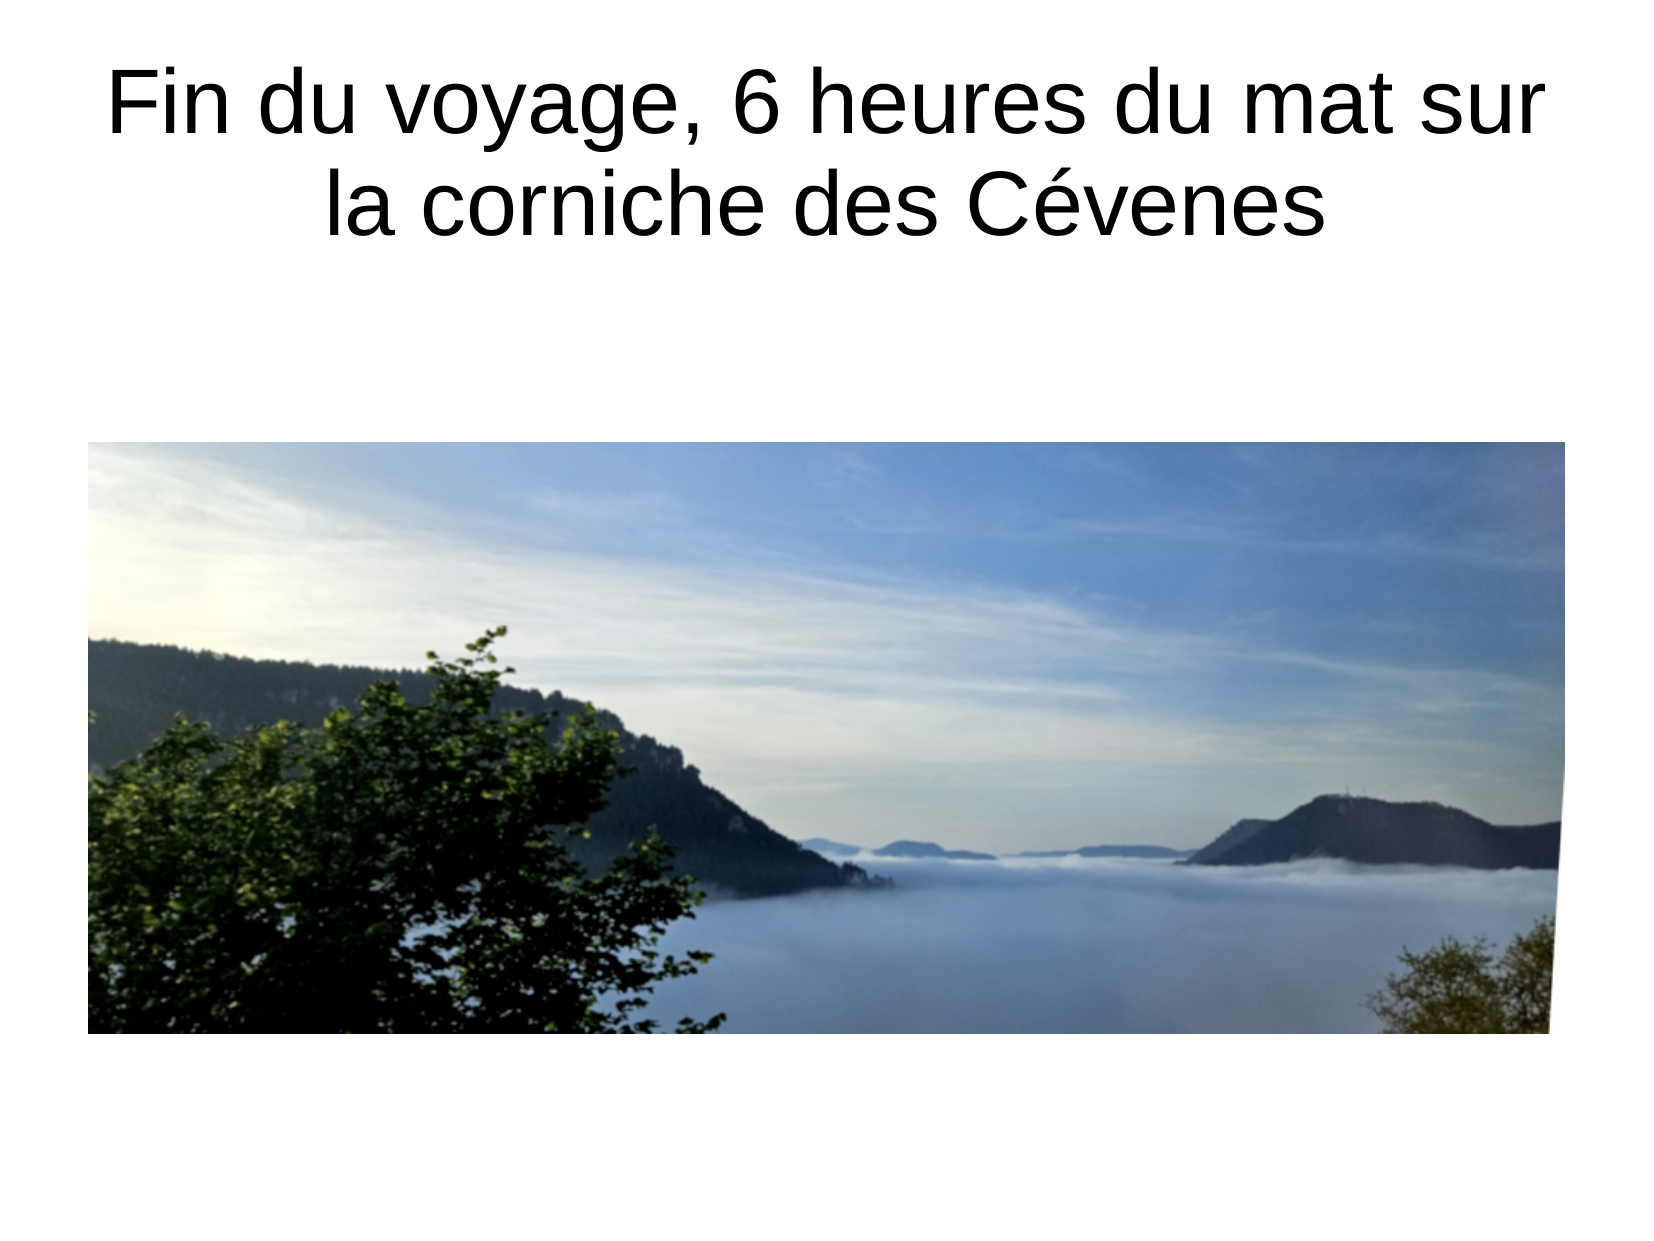

# Fin du voyage, 6 heures du mat sur la corniche des Cévenes